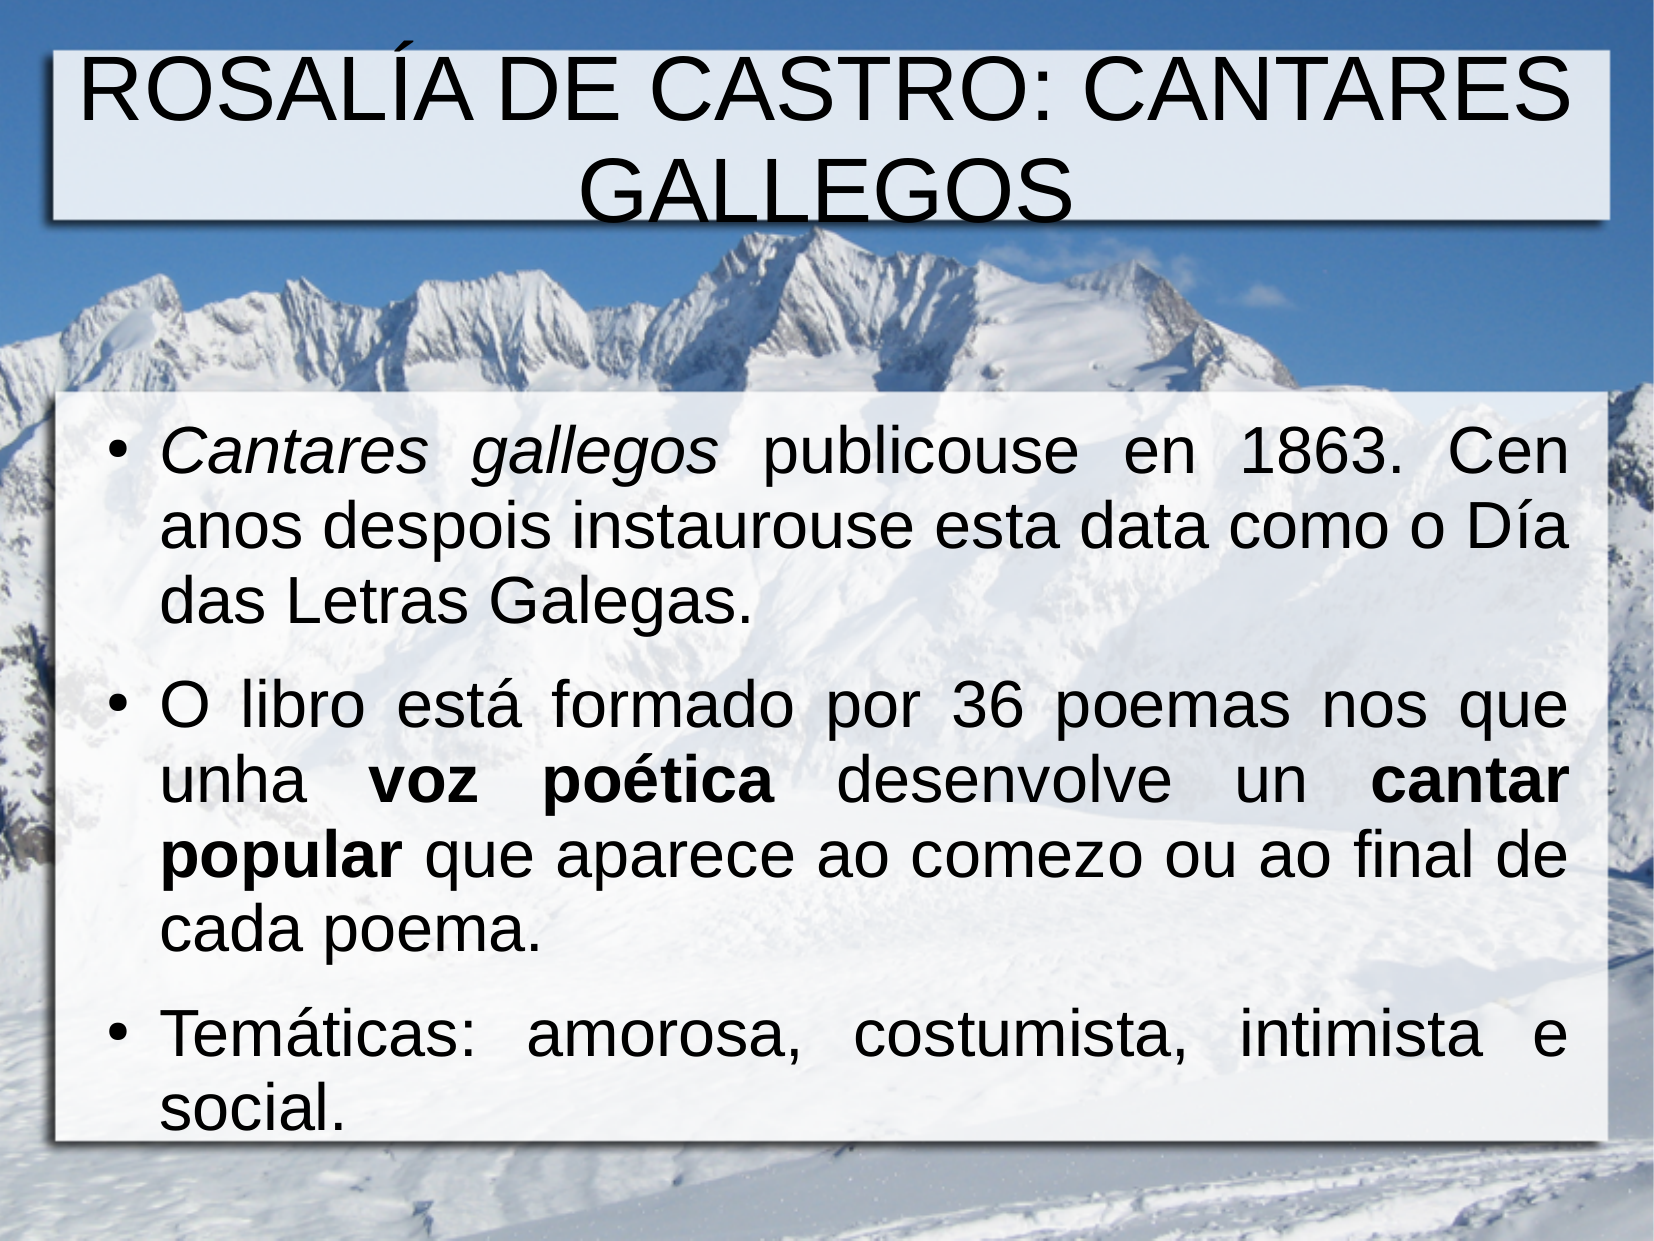

# ROSALÍA DE CASTRO: CANTARES GALLEGOS
Cantares gallegos publicouse en 1863. Cen anos despois instaurouse esta data como o Día das Letras Galegas.
O libro está formado por 36 poemas nos que unha voz poética desenvolve un cantar popular que aparece ao comezo ou ao final de cada poema.
Temáticas: amorosa, costumista, intimista e social.